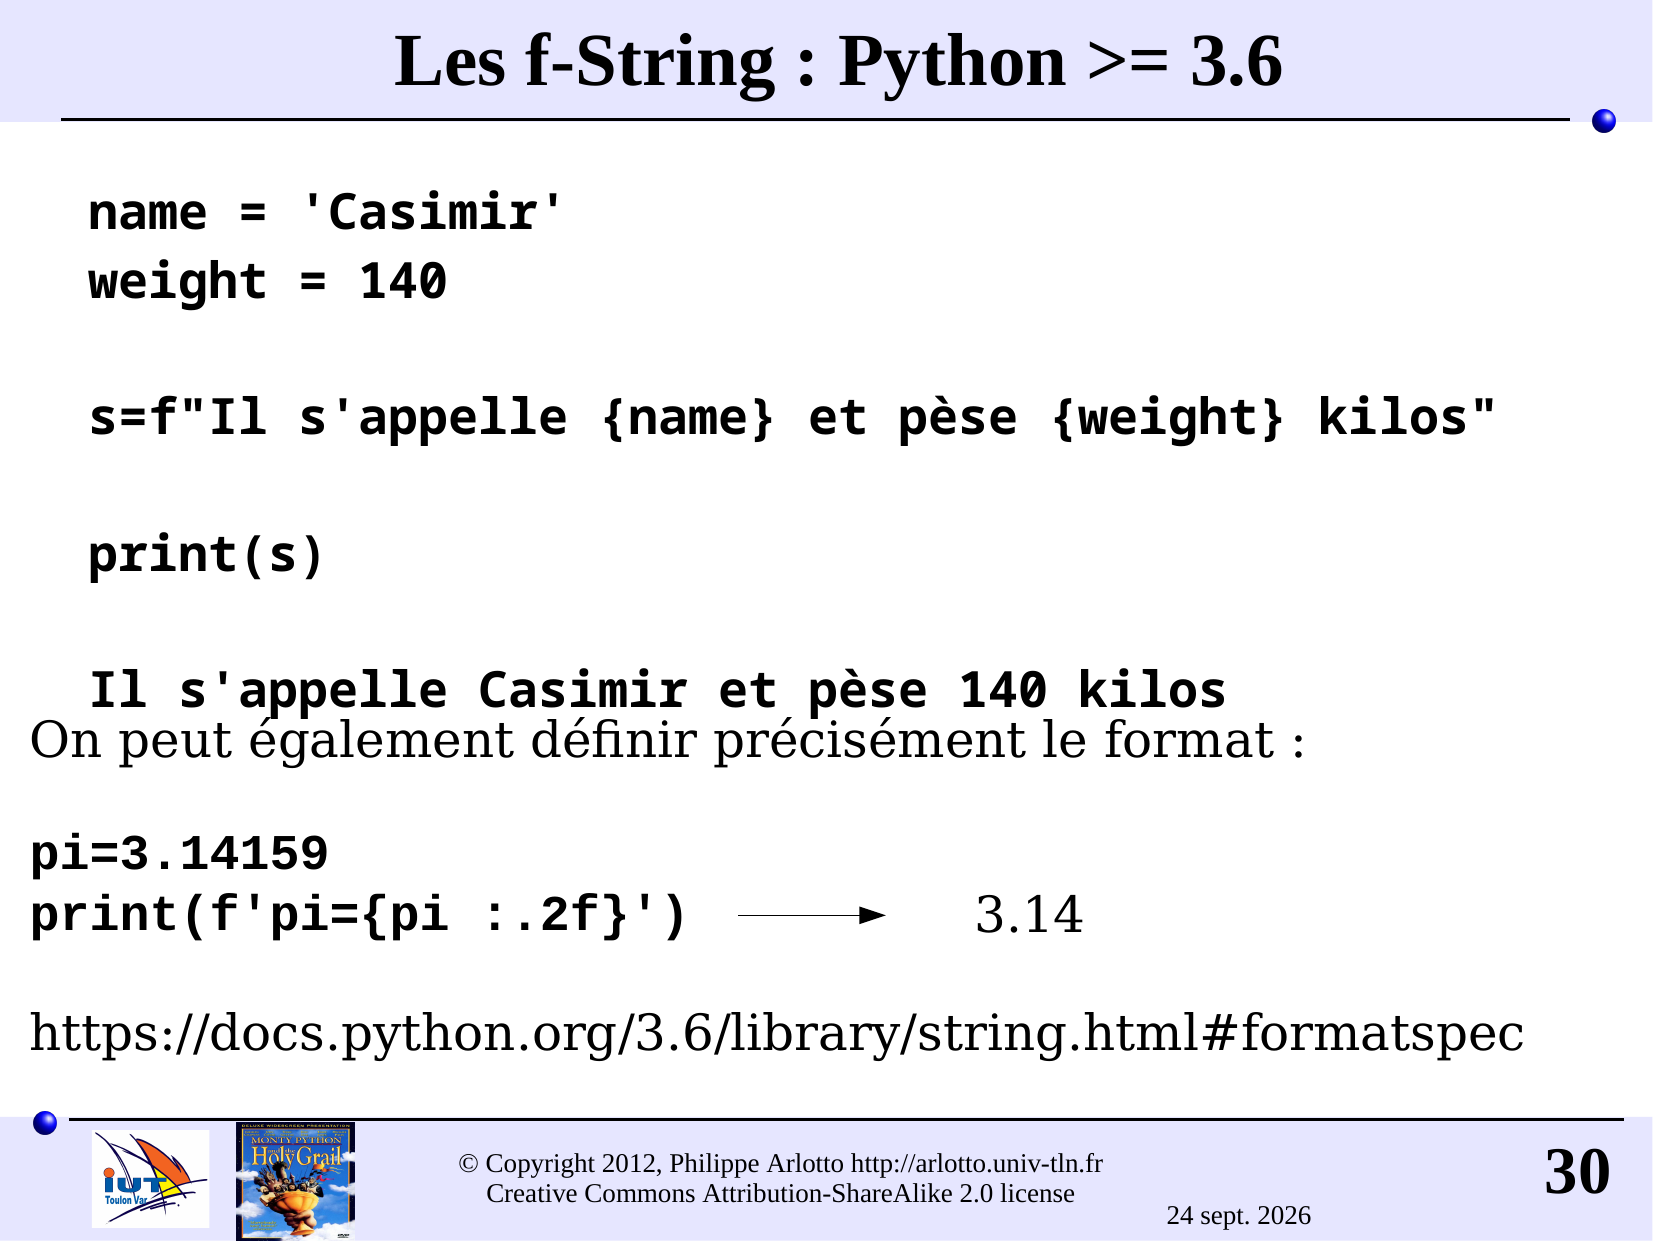

# Les f-String : Python >= 3.6
name = 'Casimir'
weight = 140
s=f"Il s'appelle {name} et pèse {weight} kilos"
print(s)
Il s'appelle Casimir et pèse 140 kilos
On peut également définir précisément le format :
pi=3.14159
print(f'pi={pi :.2f}')
https://docs.python.org/3.6/library/string.html#formatspec
3.14